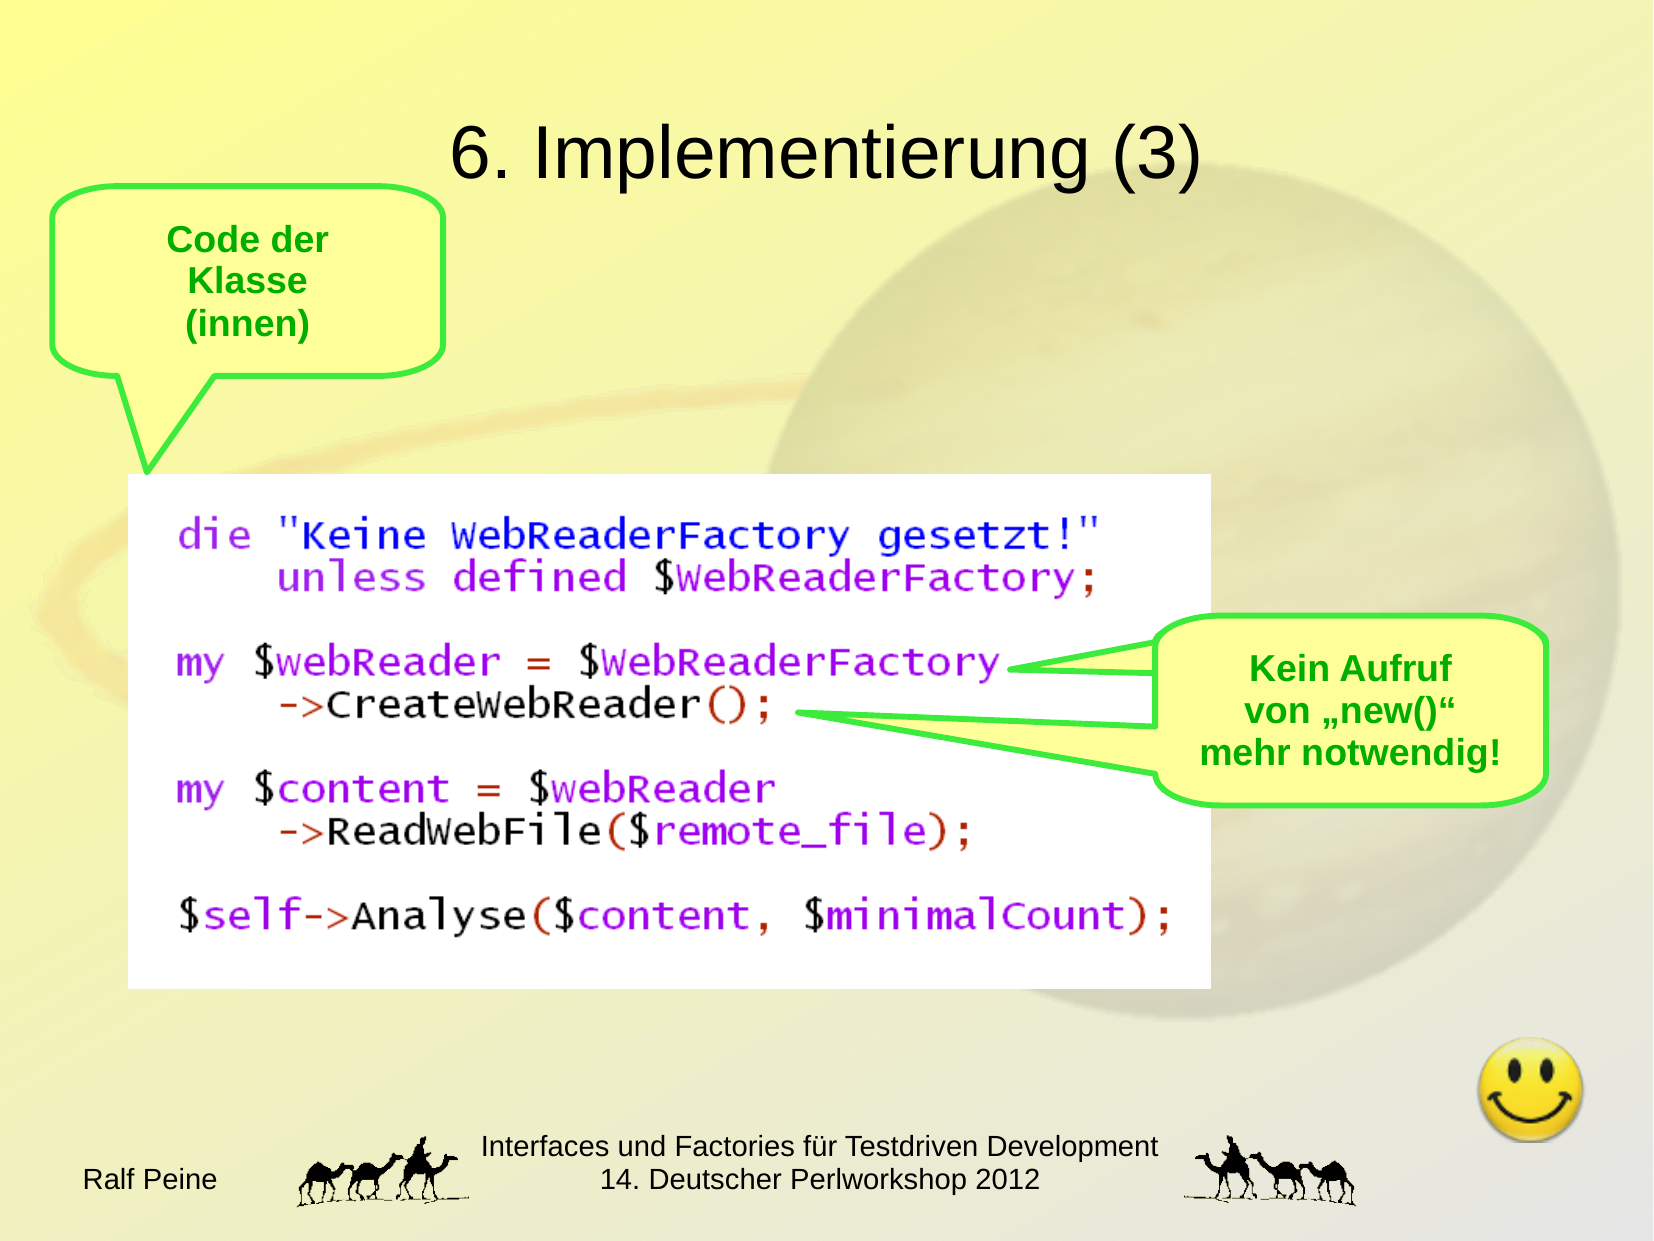

# 6. Implementierung (3)
Code der
Klasse
(innen)
Kein Aufruf
von „new()“
mehr notwendig!